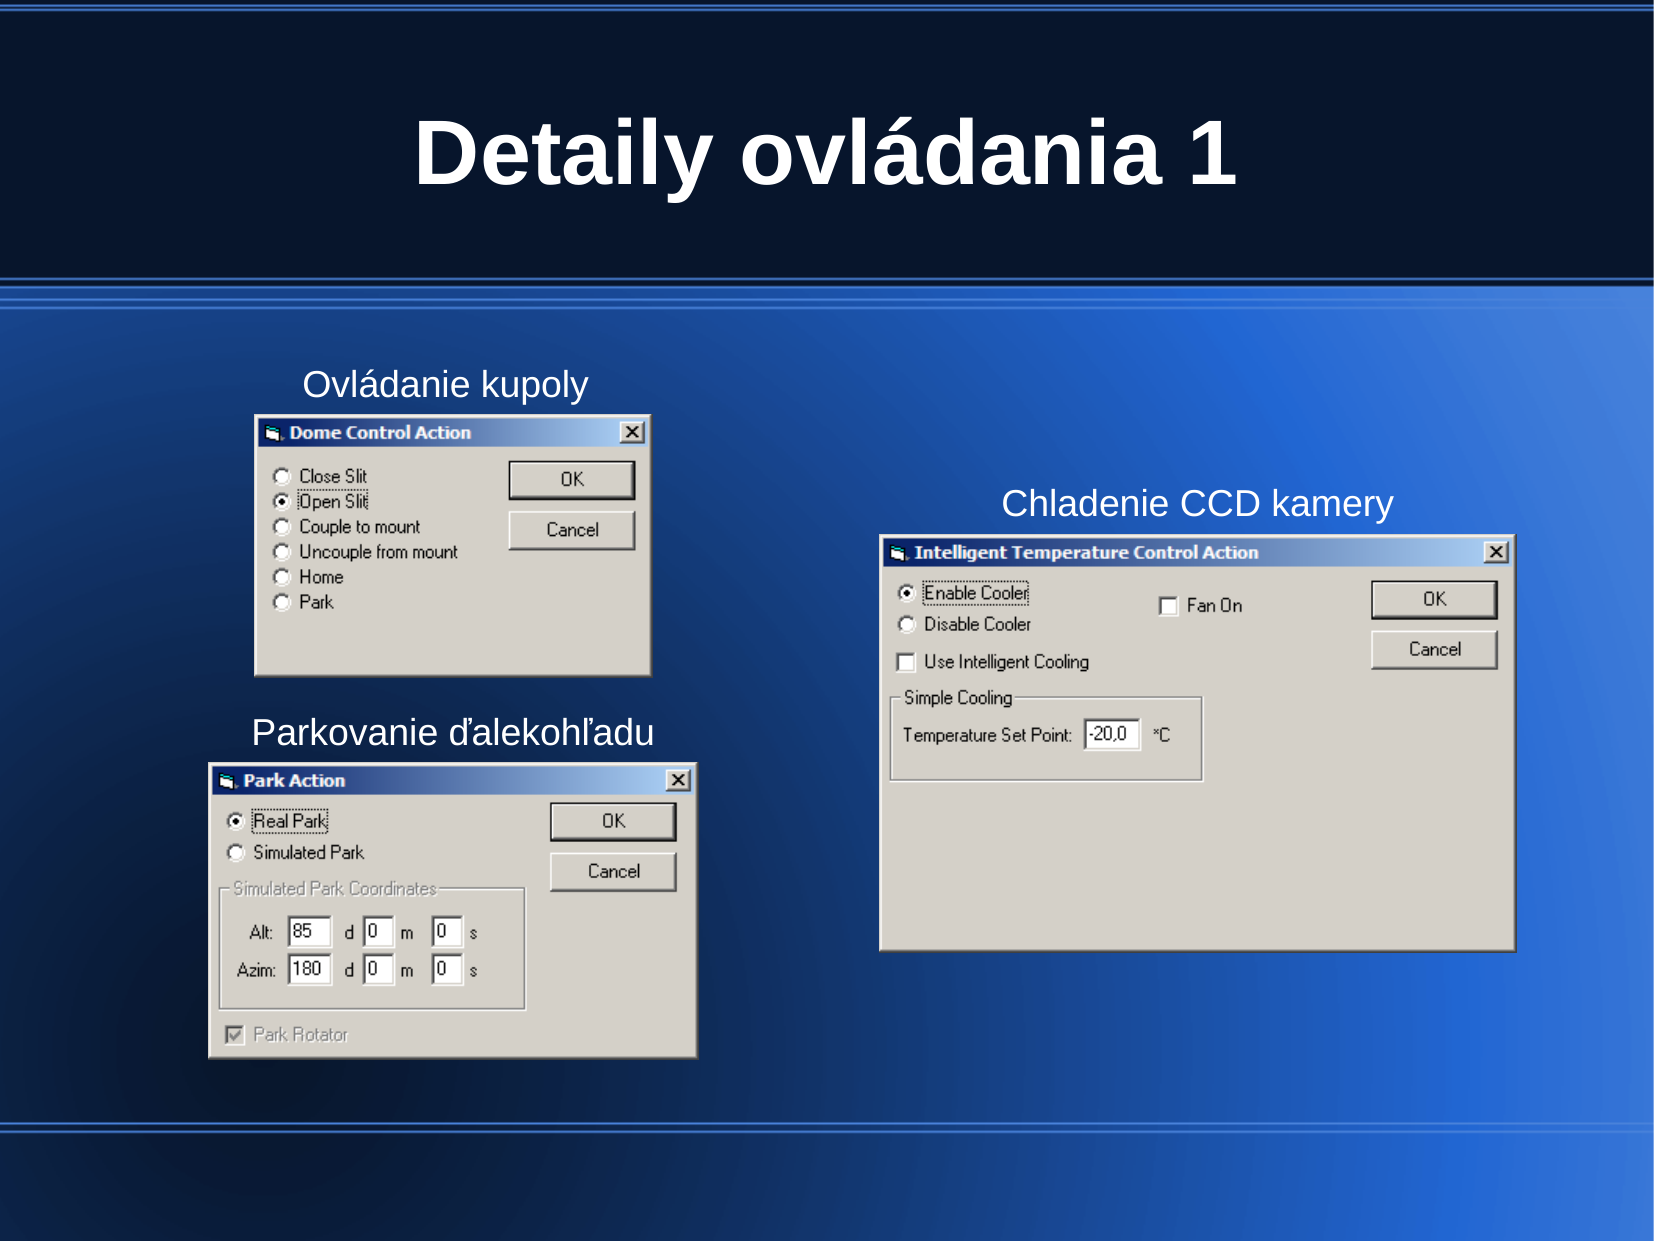

# Detaily ovládania 1
Ovládanie kupoly
Chladenie CCD kamery
Parkovanie ďalekohľadu